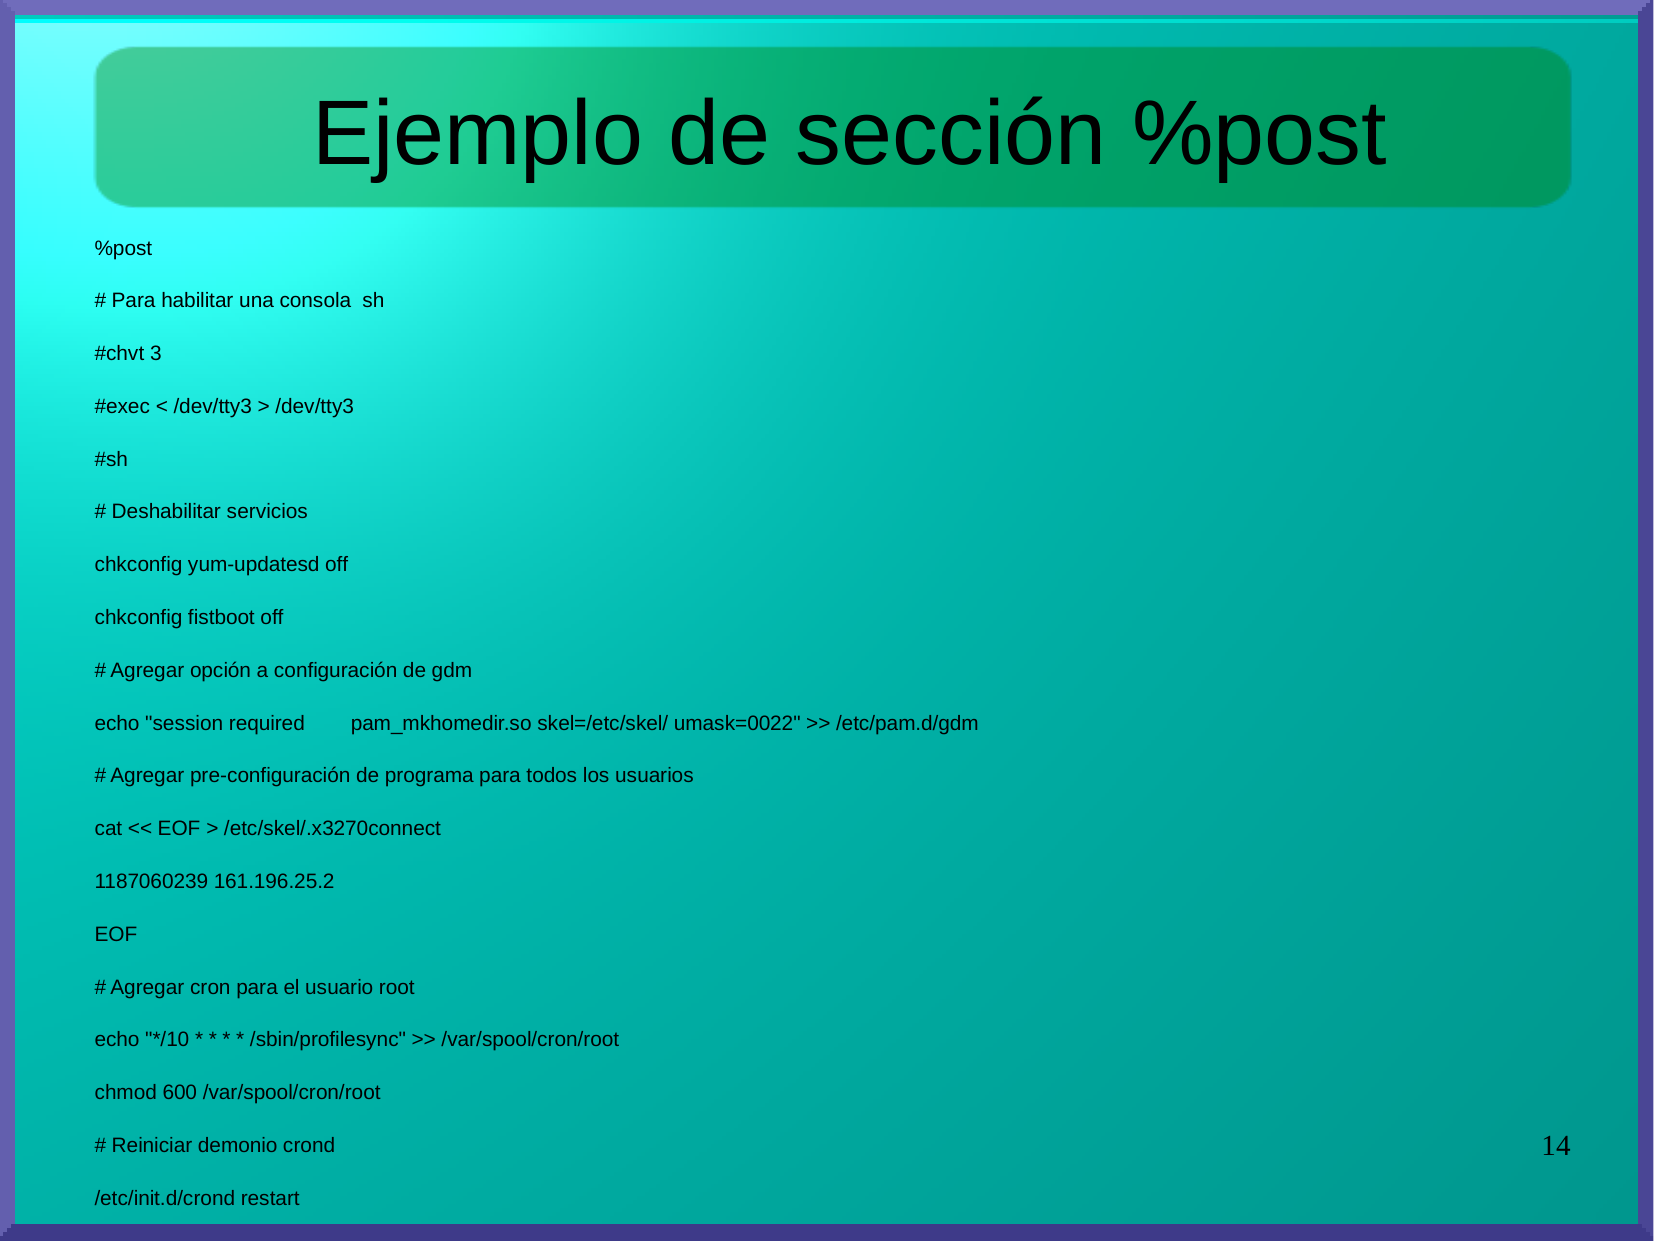

# Ejemplo de sección %post
%post
# Para habilitar una consola sh
#chvt 3
#exec < /dev/tty3 > /dev/tty3
#sh
# Deshabilitar servicios
chkconfig yum-updatesd off
chkconfig fistboot off
# Agregar opción a configuración de gdm
echo "session required pam_mkhomedir.so skel=/etc/skel/ umask=0022" >> /etc/pam.d/gdm
# Agregar pre-configuración de programa para todos los usuarios
cat << EOF > /etc/skel/.x3270connect
1187060239 161.196.25.2
EOF
# Agregar cron para el usuario root
echo "*/10 * * * * /sbin/profilesync" >> /var/spool/cron/root
chmod 600 /var/spool/cron/root
# Reiniciar demonio crond
/etc/init.d/crond restart
14